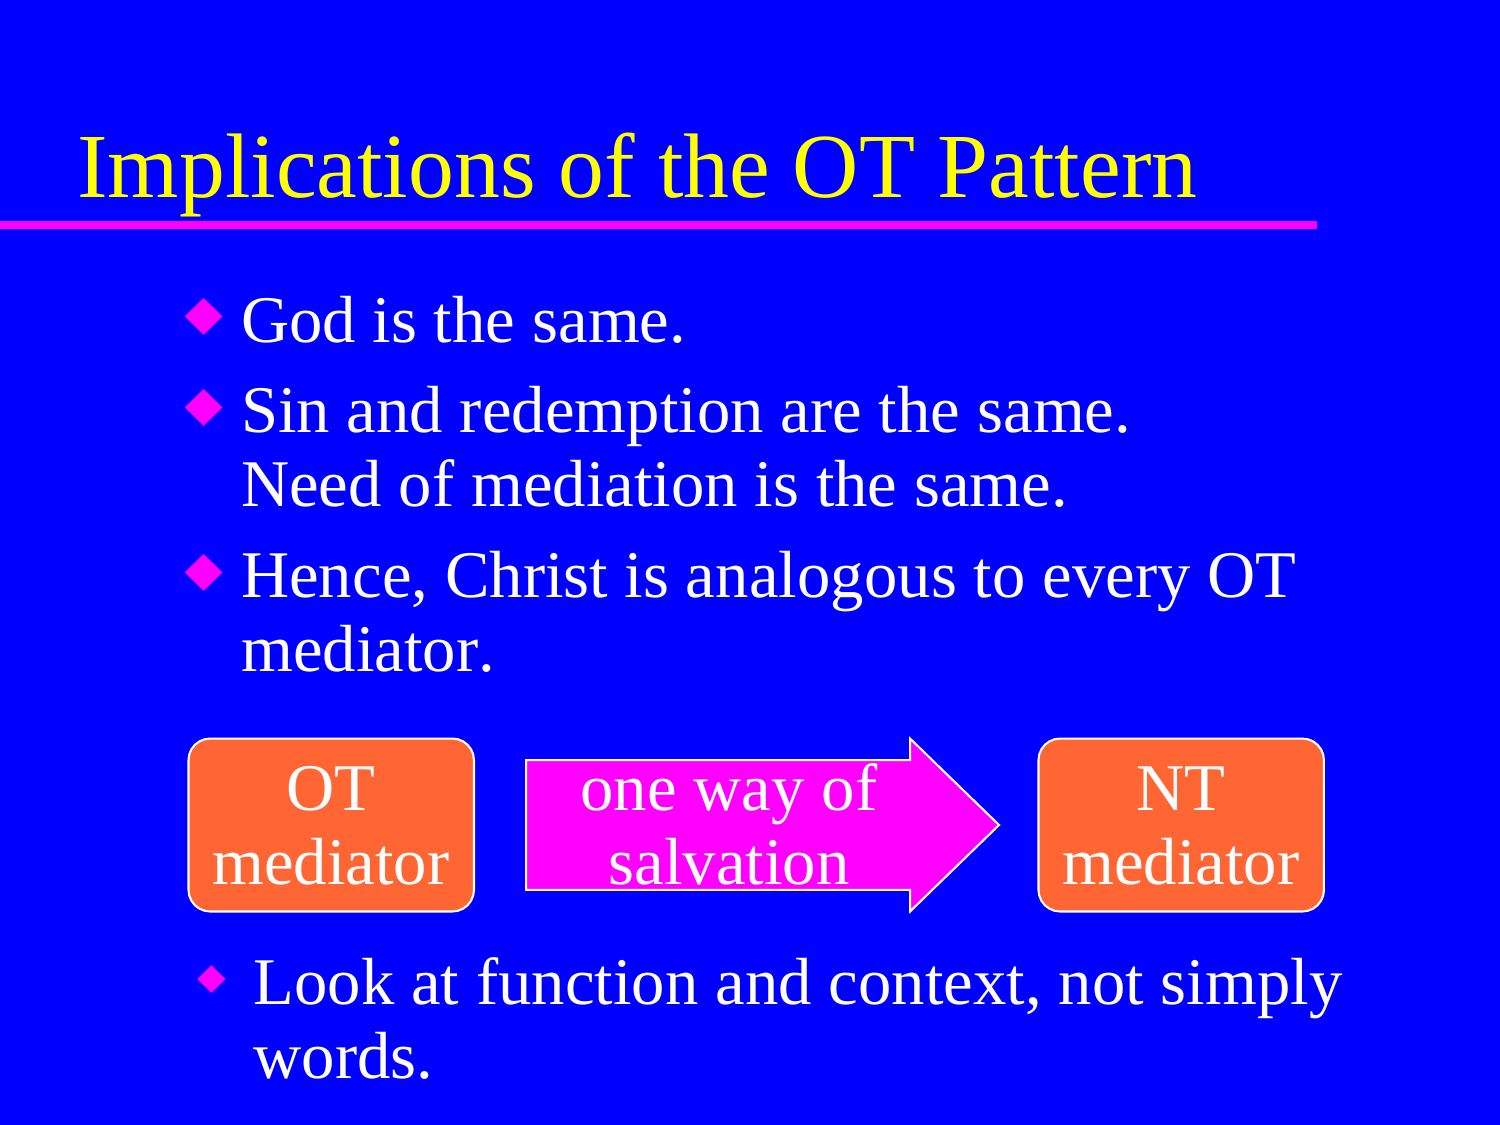

# Implications of the OT Pattern
God is the same.
Sin and redemption are the same.
Need of mediation is the same.
Hence, Christ is analogous to every OT mediator.
OT
mediator
one way of
salvation
NT
mediator
Look at function and context, not simply words.